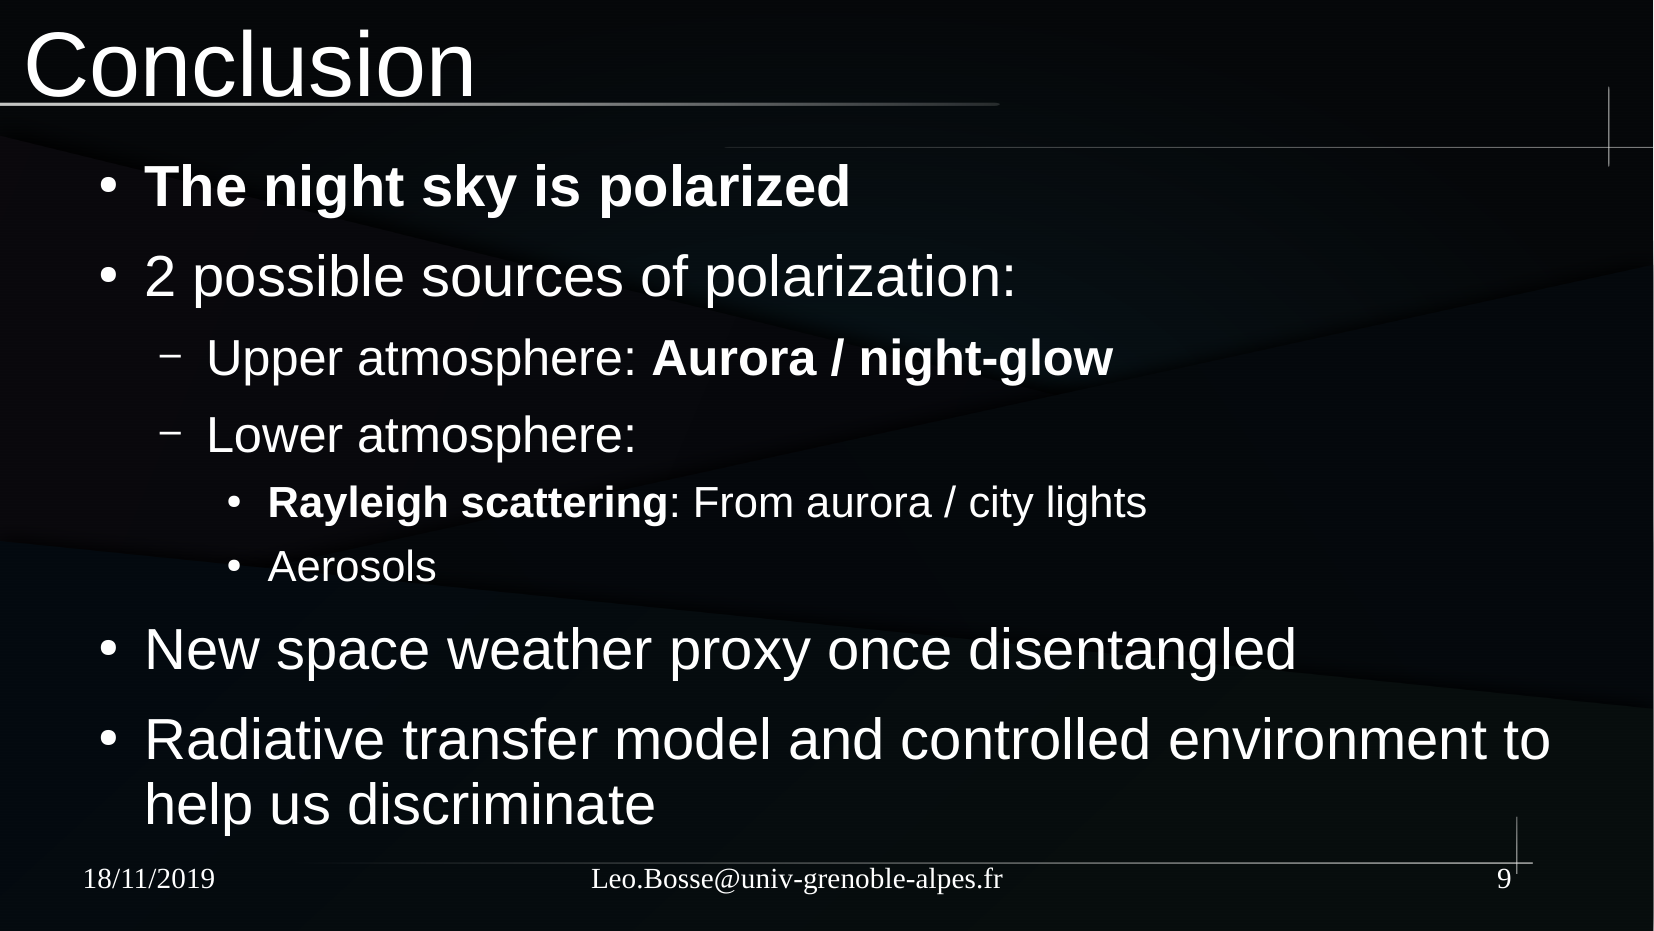

# Conclusion
The night sky is polarized
2 possible sources of polarization:
Upper atmosphere: Aurora / night-glow
Lower atmosphere:
Rayleigh scattering: From aurora / city lights
Aerosols
New space weather proxy once disentangled
Radiative transfer model and controlled environment to help us discriminate
11/06/2019
Leo.Bosse@univ-grenoble-alpes.fr
9